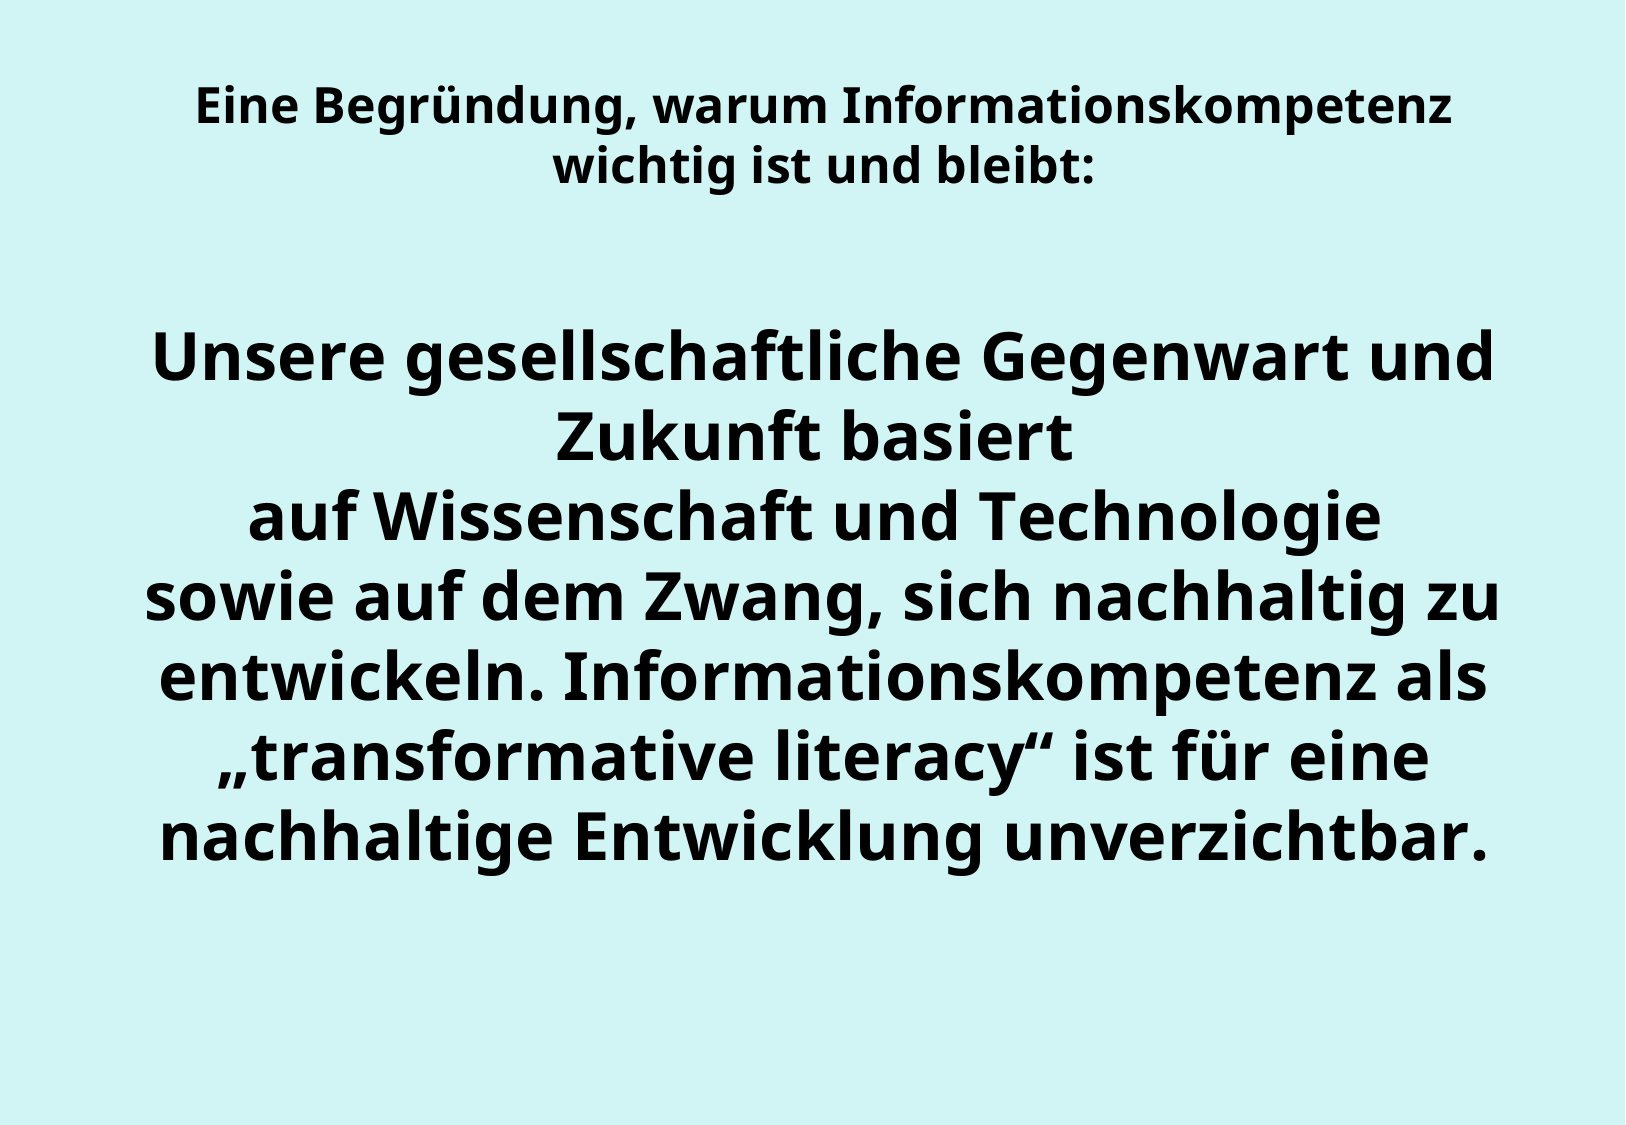

# Eine Begründung, warum Informationskompetenz wichtig ist und bleibt: Unsere gesellschaftliche Gegenwart und Zukunft basiert auf Wissenschaft und Technologie sowie auf dem Zwang, sich nachhaltig zu entwickeln. Informationskompetenz als „transformative literacy“ ist für eine nachhaltige Entwicklung unverzichtbar.